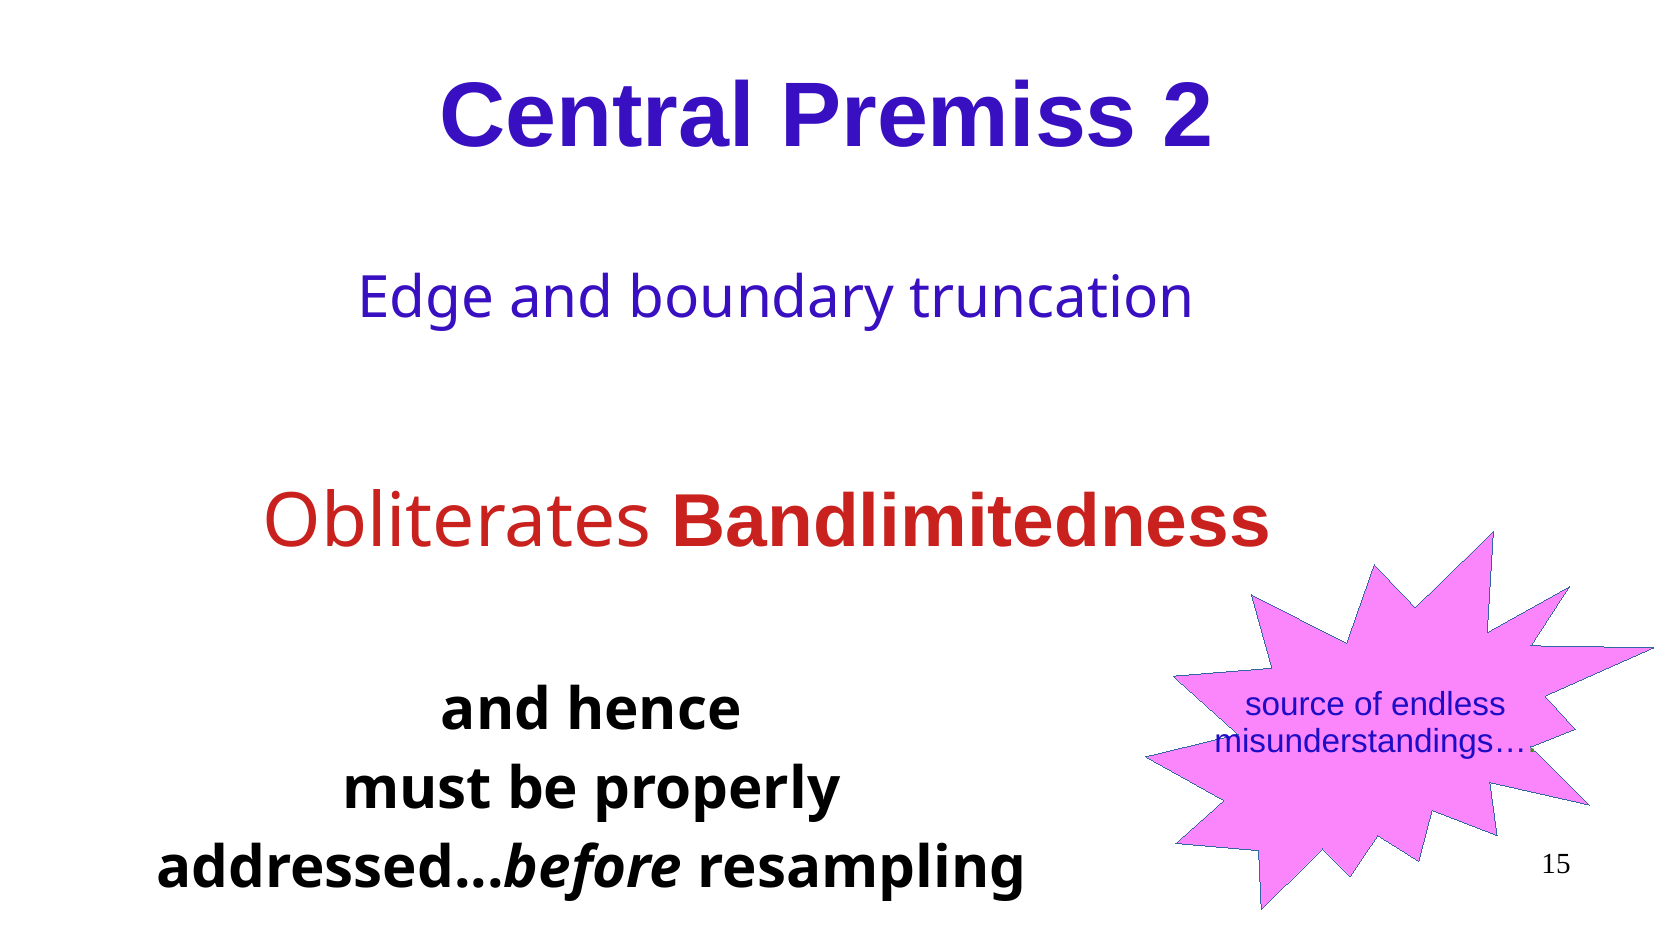

# Central Premiss 2
Edge and boundary truncation
Obliterates Bandlimitedness
source of endless
misunderstandings….
 and hence
must be properly addressed...before resampling
15